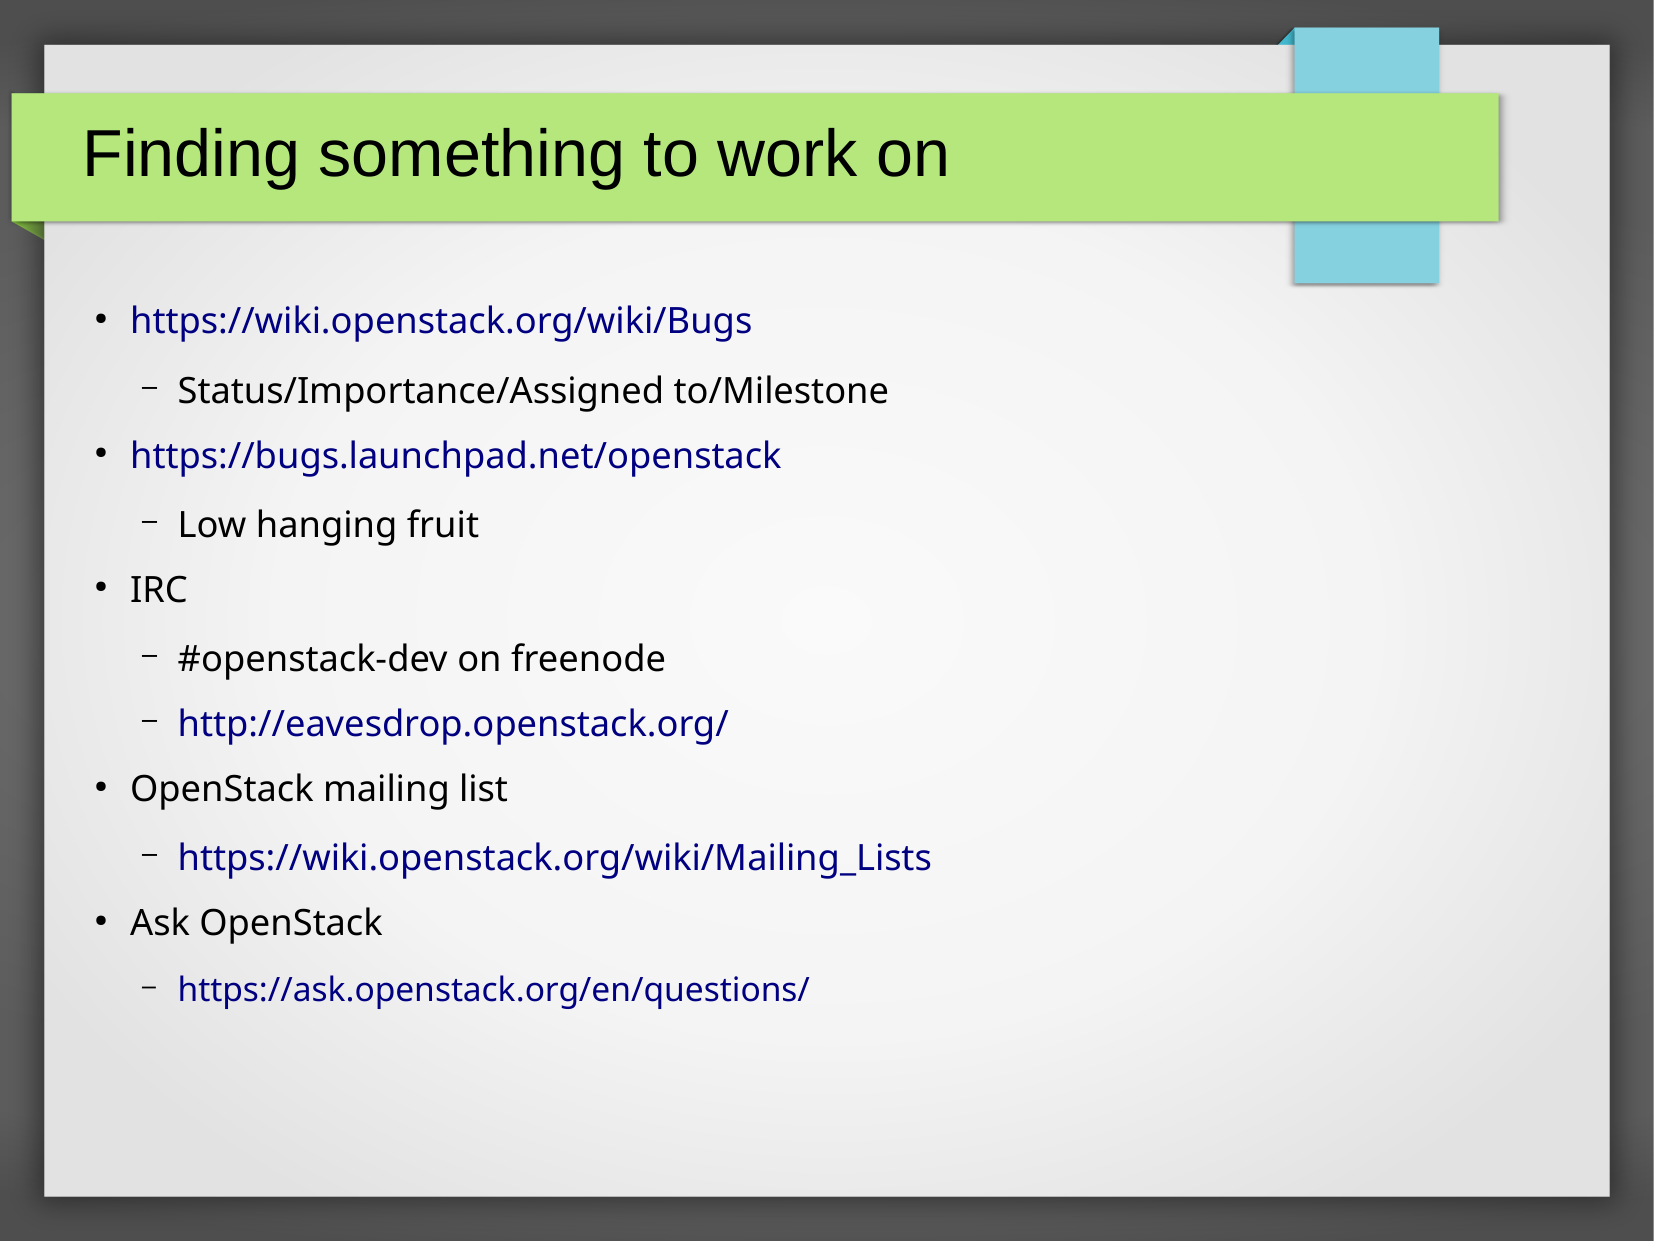

# Finding something to work on
https://wiki.openstack.org/wiki/Bugs
Status/Importance/Assigned to/Milestone
https://bugs.launchpad.net/openstack
Low hanging fruit
IRC
#openstack-dev on freenode
http://eavesdrop.openstack.org/
OpenStack mailing list
https://wiki.openstack.org/wiki/Mailing_Lists
Ask OpenStack
https://ask.openstack.org/en/questions/